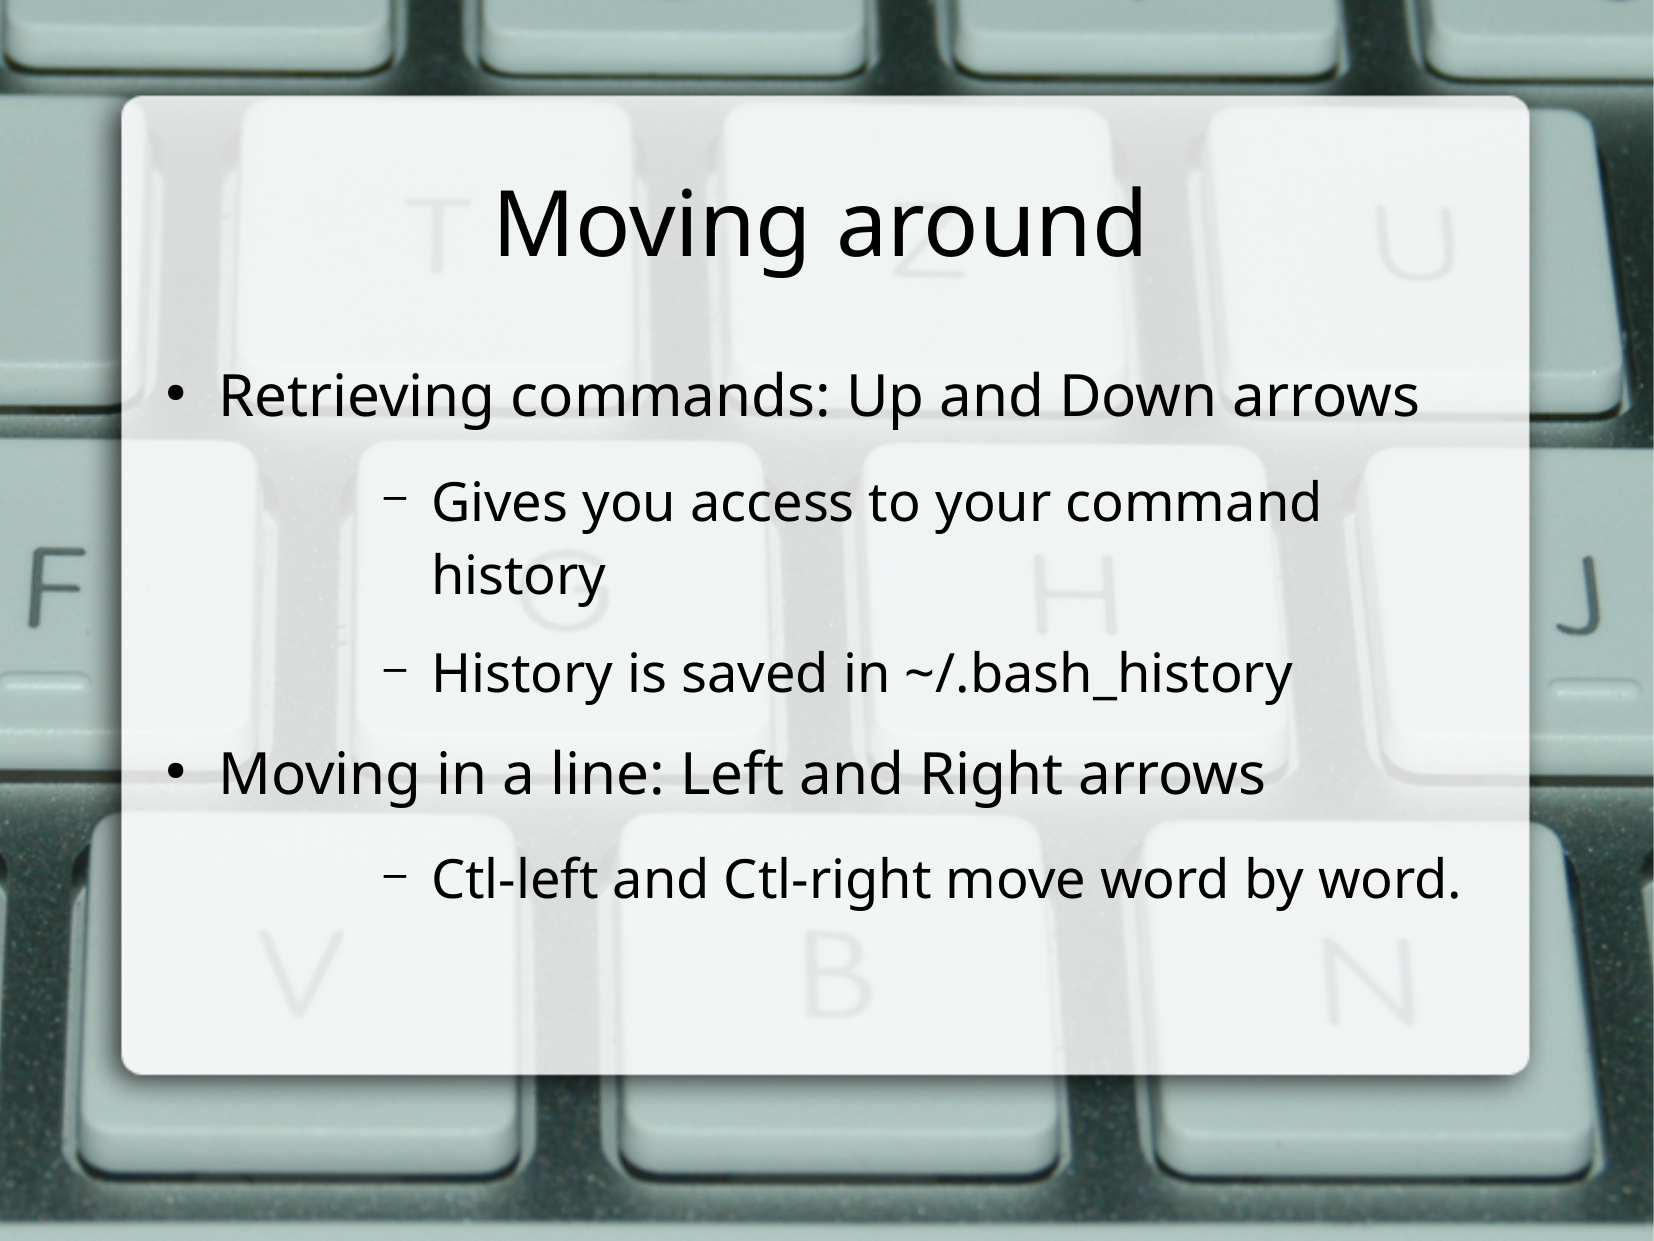

# Moving around
Retrieving commands: Up and Down arrows
Gives you access to your command history
History is saved in ~/.bash_history
Moving in a line: Left and Right arrows
Ctl-left and Ctl-right move word by word.